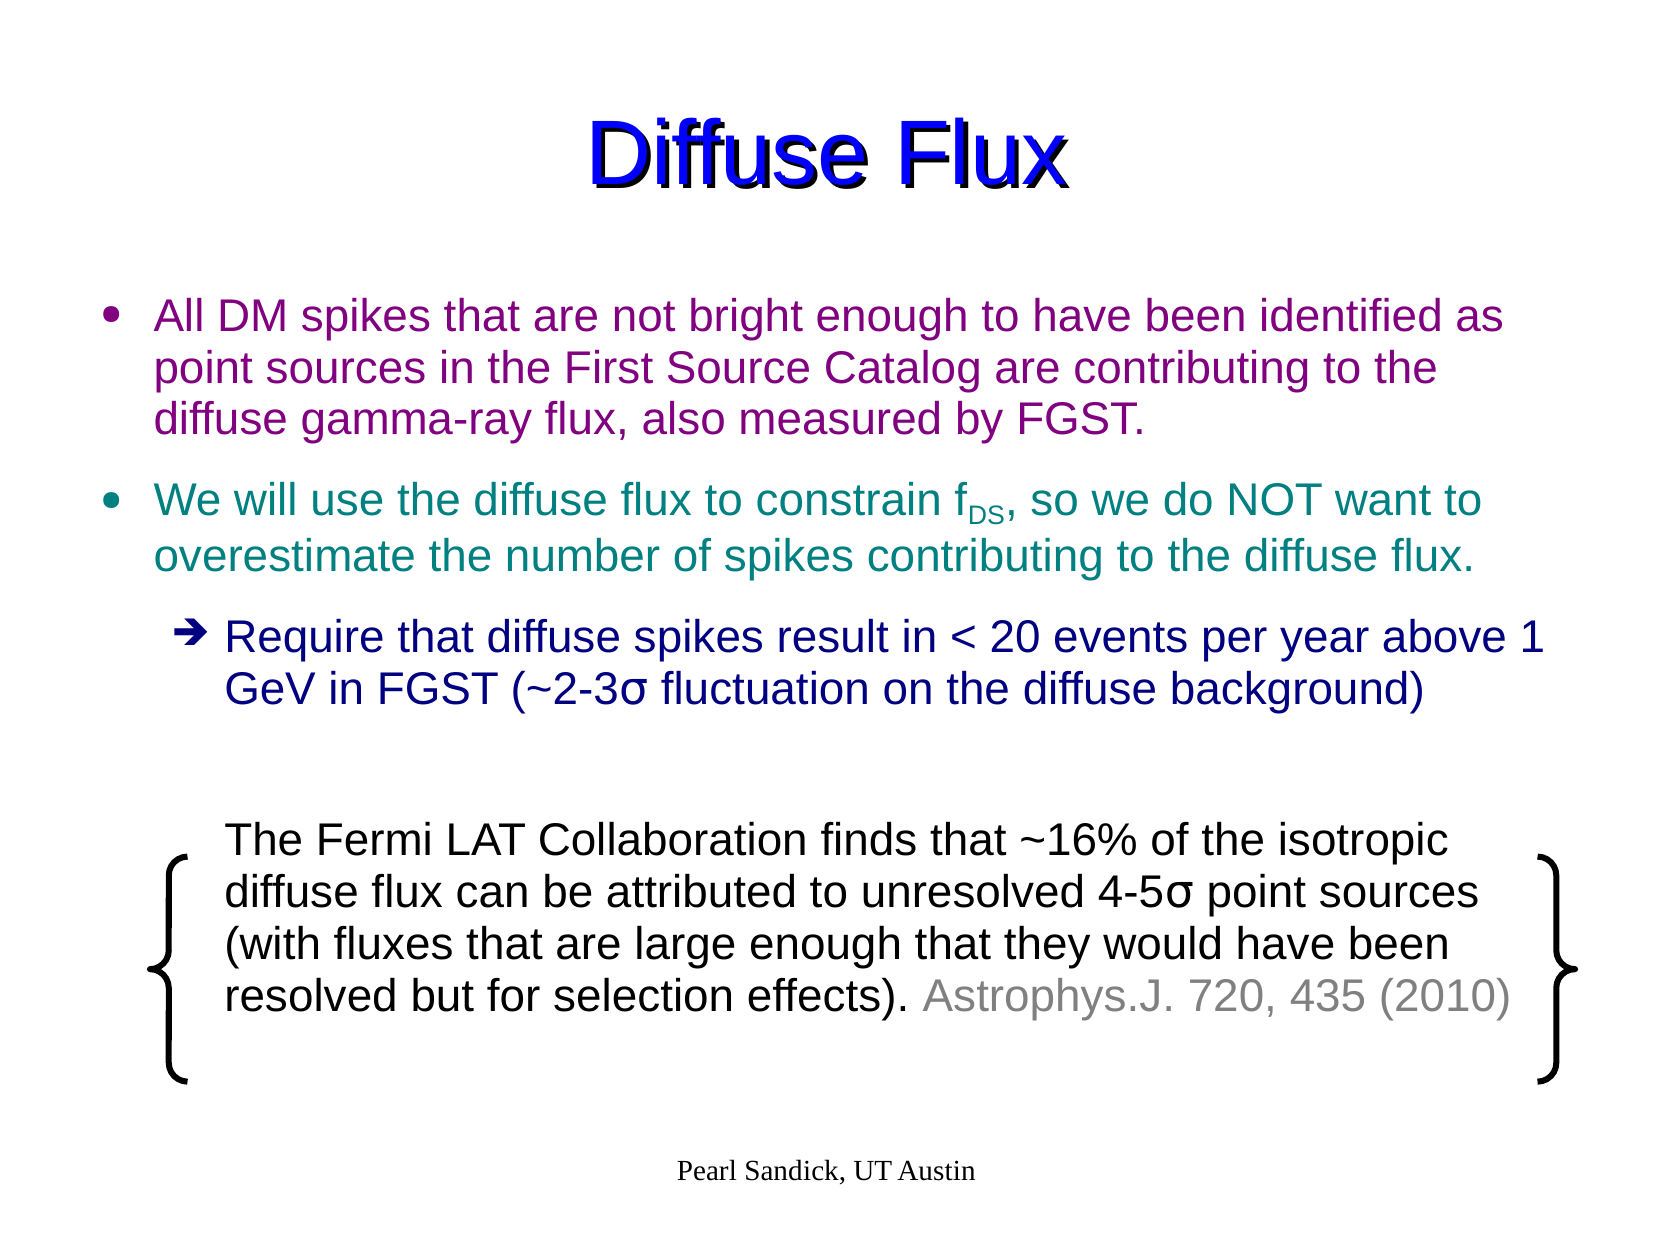

# Diffuse Flux
All DM spikes that are not bright enough to have been identified as point sources in the First Source Catalog are contributing to the diffuse gamma-ray flux, also measured by FGST.
We will use the diffuse flux to constrain fDS, so we do NOT want to overestimate the number of spikes contributing to the diffuse flux.
Require that diffuse spikes result in < 20 events per year above 1 GeV in FGST (~2-3σ fluctuation on the diffuse background)
The Fermi LAT Collaboration finds that ~16% of the isotropic diffuse flux can be attributed to unresolved 4-5σ point sources (with fluxes that are large enough that they would have been resolved but for selection effects). Astrophys.J. 720, 435 (2010)
Pearl Sandick, UT Austin